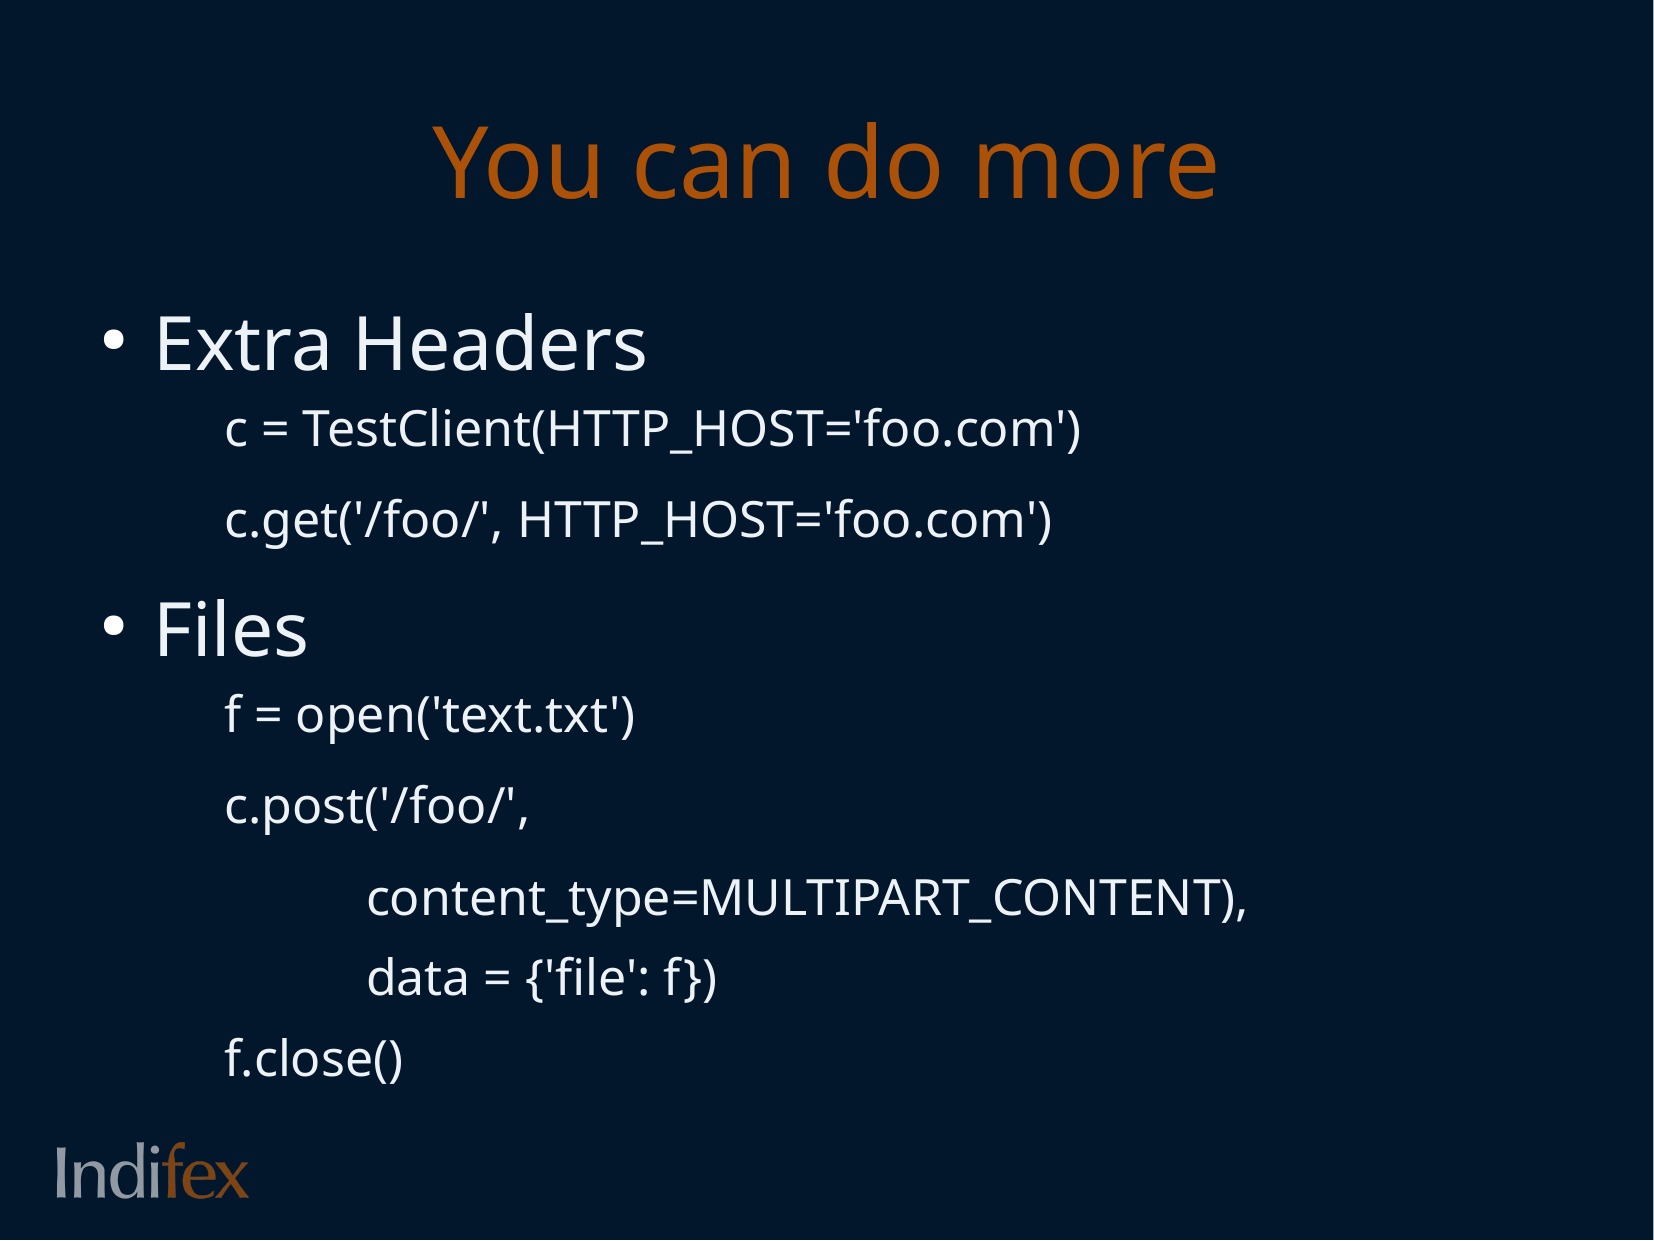

# You can do more
Extra Headers
c = TestClient(HTTP_HOST='foo.com')
c.get('/foo/', HTTP_HOST='foo.com')
Files
f = open('text.txt')
c.post('/foo/',
content_type=MULTIPART_CONTENT),
data = {'file': f})
f.close()